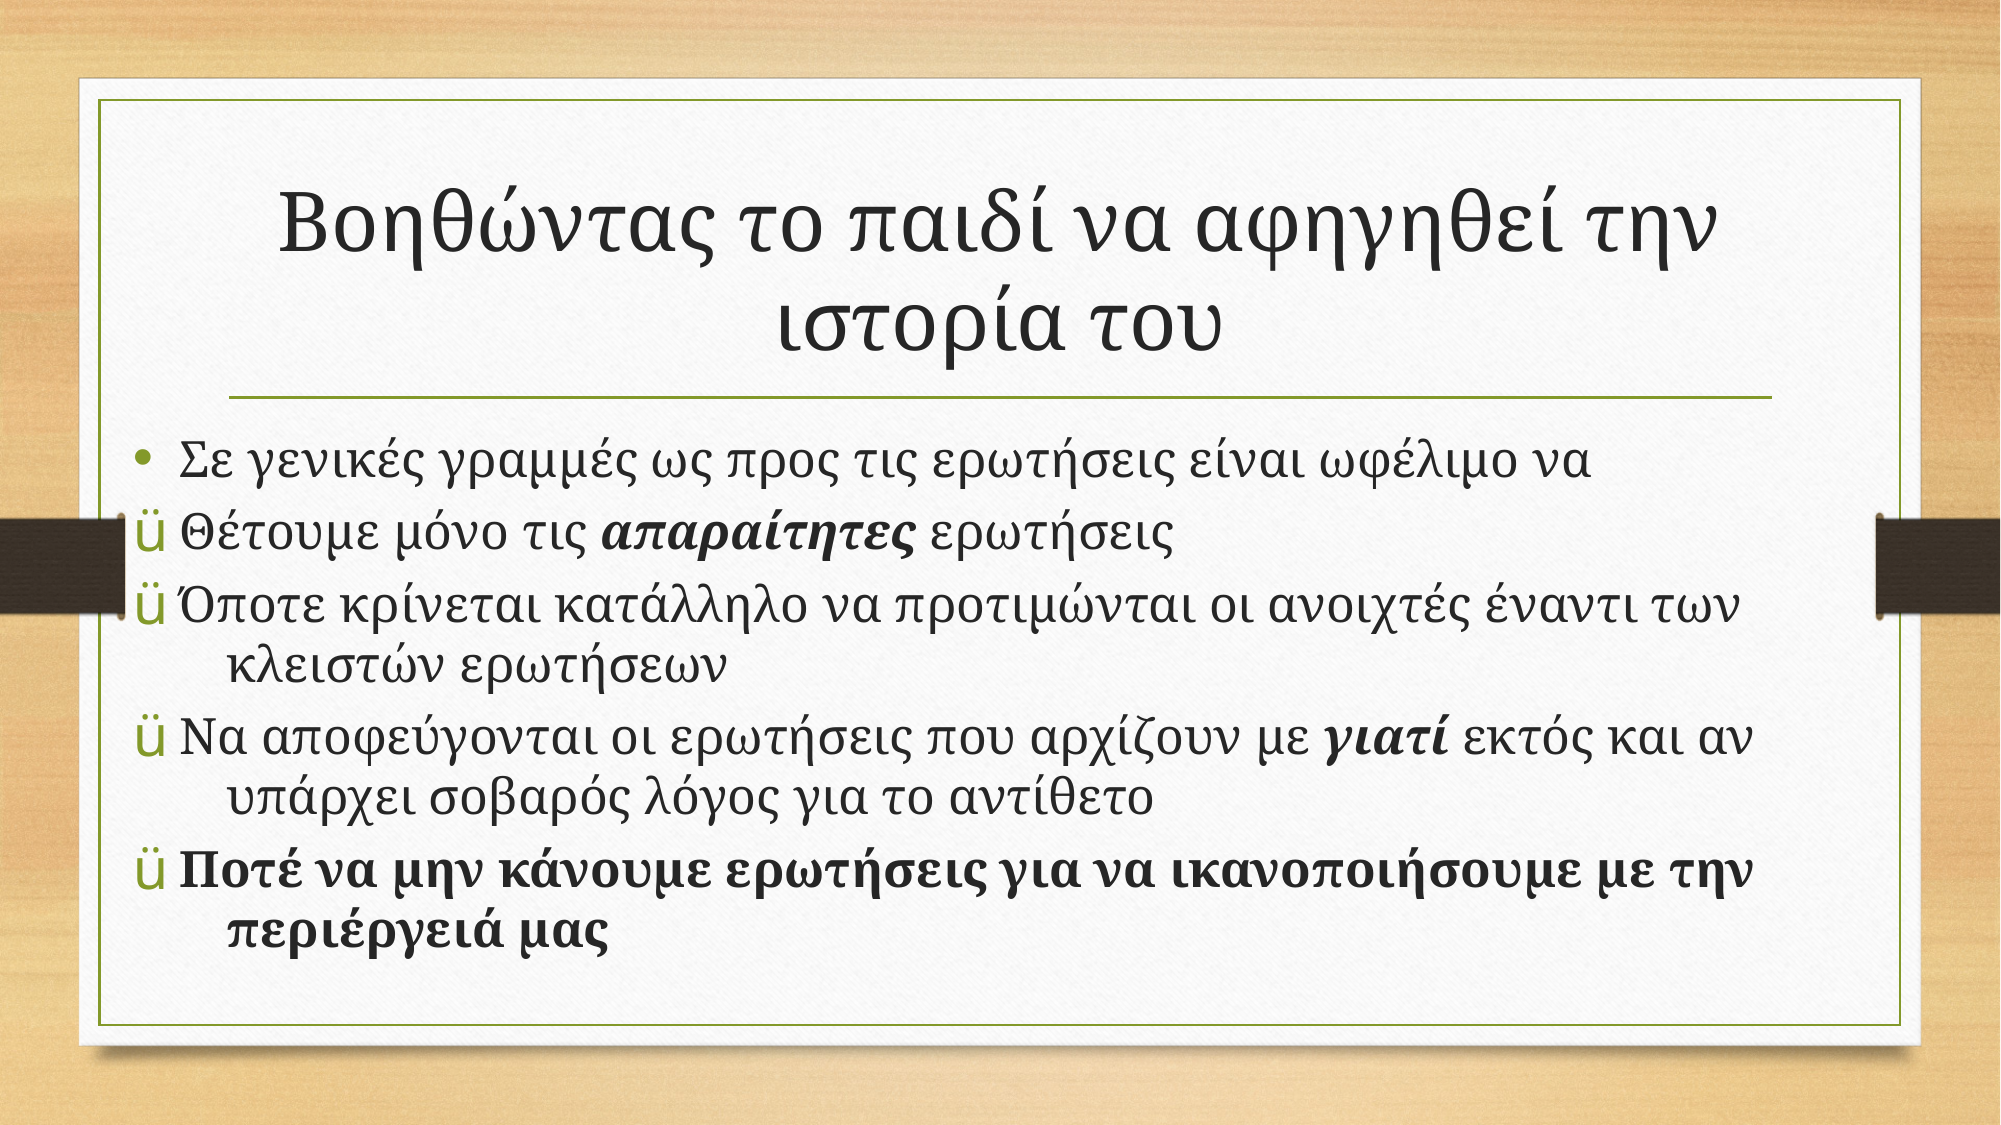

# Βοηθώντας το παιδί να αφηγηθεί την ιστορία του
Σε γενικές γραμμές ως προς τις ερωτήσεις είναι ωφέλιμο να
Θέτουμε μόνο τις απαραίτητες ερωτήσεις
Όποτε κρίνεται κατάλληλο να προτιμώνται οι ανοιχτές έναντι των κλειστών ερωτήσεων
Να αποφεύγονται οι ερωτήσεις που αρχίζουν με γιατί εκτός και αν υπάρχει σοβαρός λόγος για το αντίθετο
Ποτέ να μην κάνουμε ερωτήσεις για να ικανοποιήσουμε με την περιέργειά μας